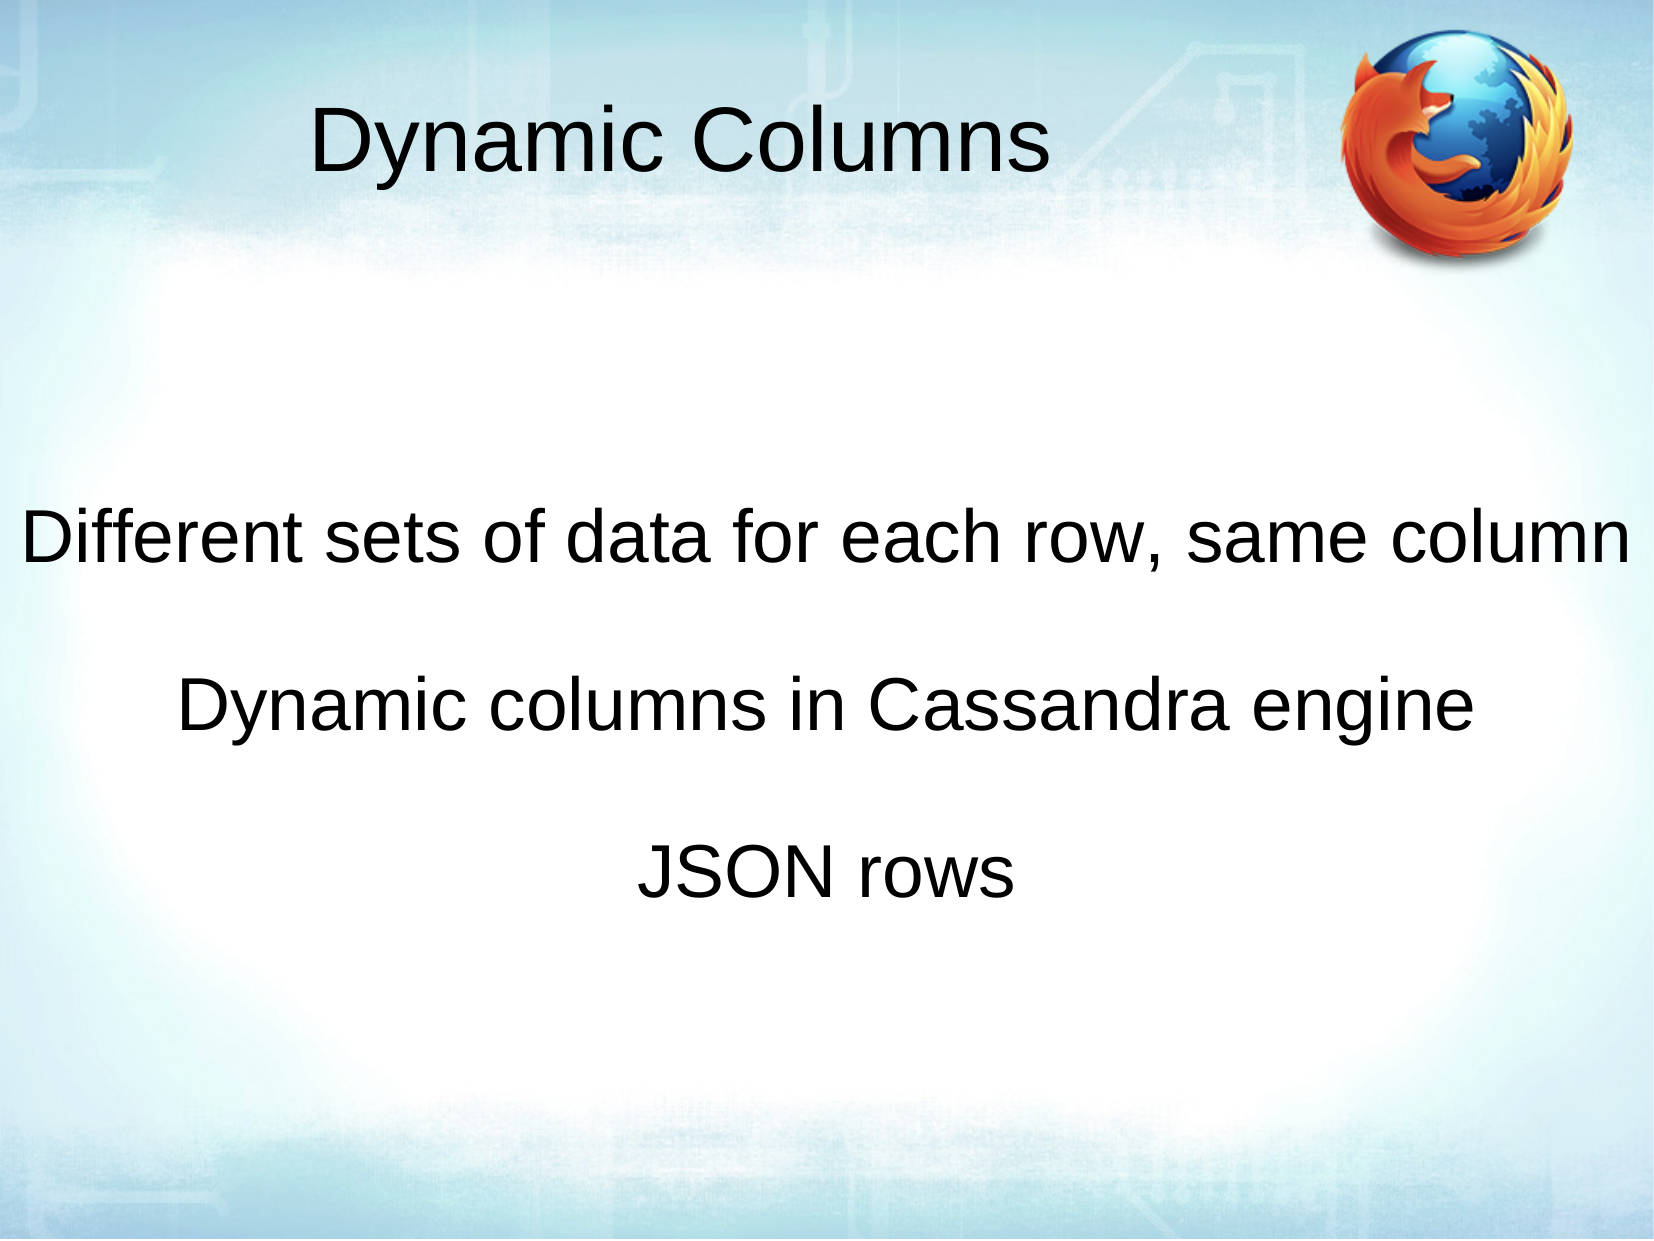

# Dynamic Columns
Different sets of data for each row, same column
Dynamic columns in Cassandra engine
JSON rows